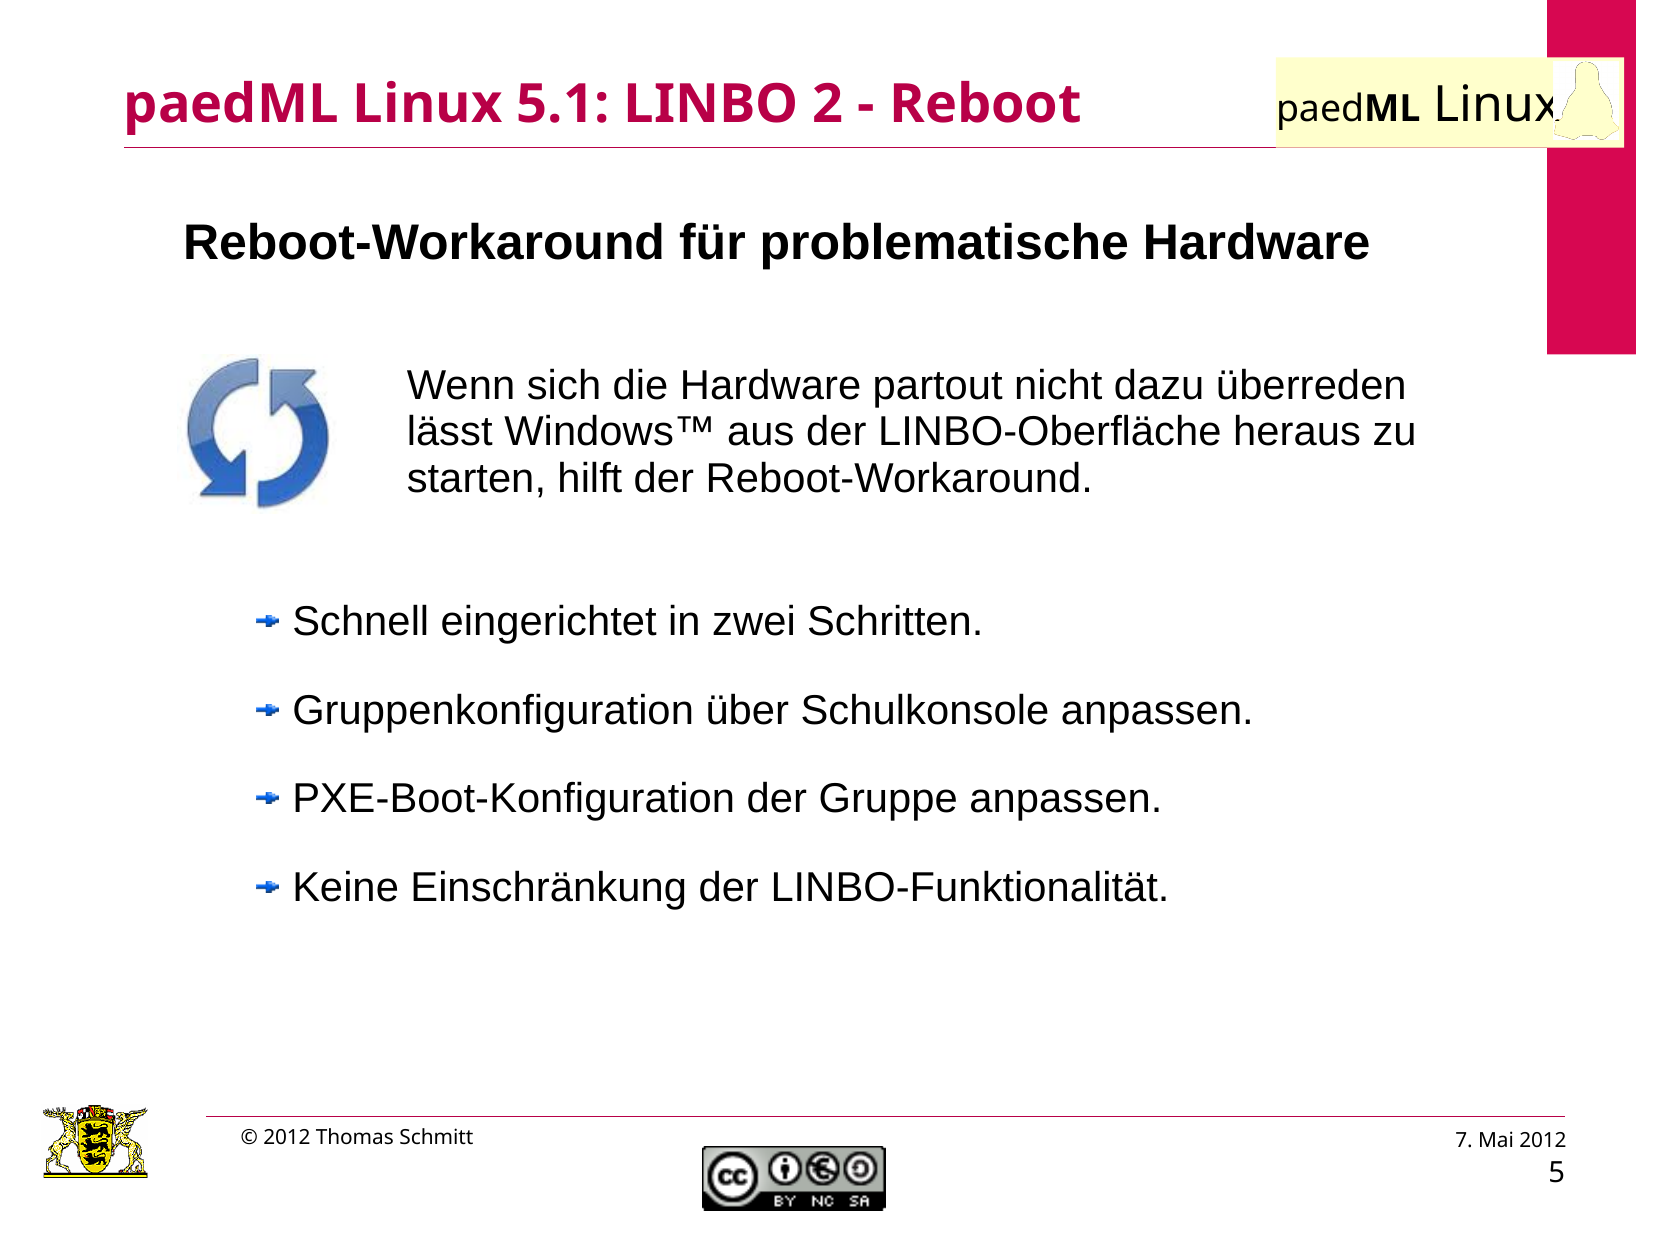

# paedML Linux 5.1: LINBO 2 - Reboot
Reboot-Workaround für problematische Hardware
Wenn sich die Hardware partout nicht dazu überreden lässt Windows™ aus der LINBO-Oberfläche heraus zu starten, hilft der Reboot-Workaround.
Schnell eingerichtet in zwei Schritten.
Gruppenkonfiguration über Schulkonsole anpassen.
PXE-Boot-Konfiguration der Gruppe anpassen.
Keine Einschränkung der LINBO-Funktionalität.
© 2012 Thomas Schmitt
7. Mai 2012
5